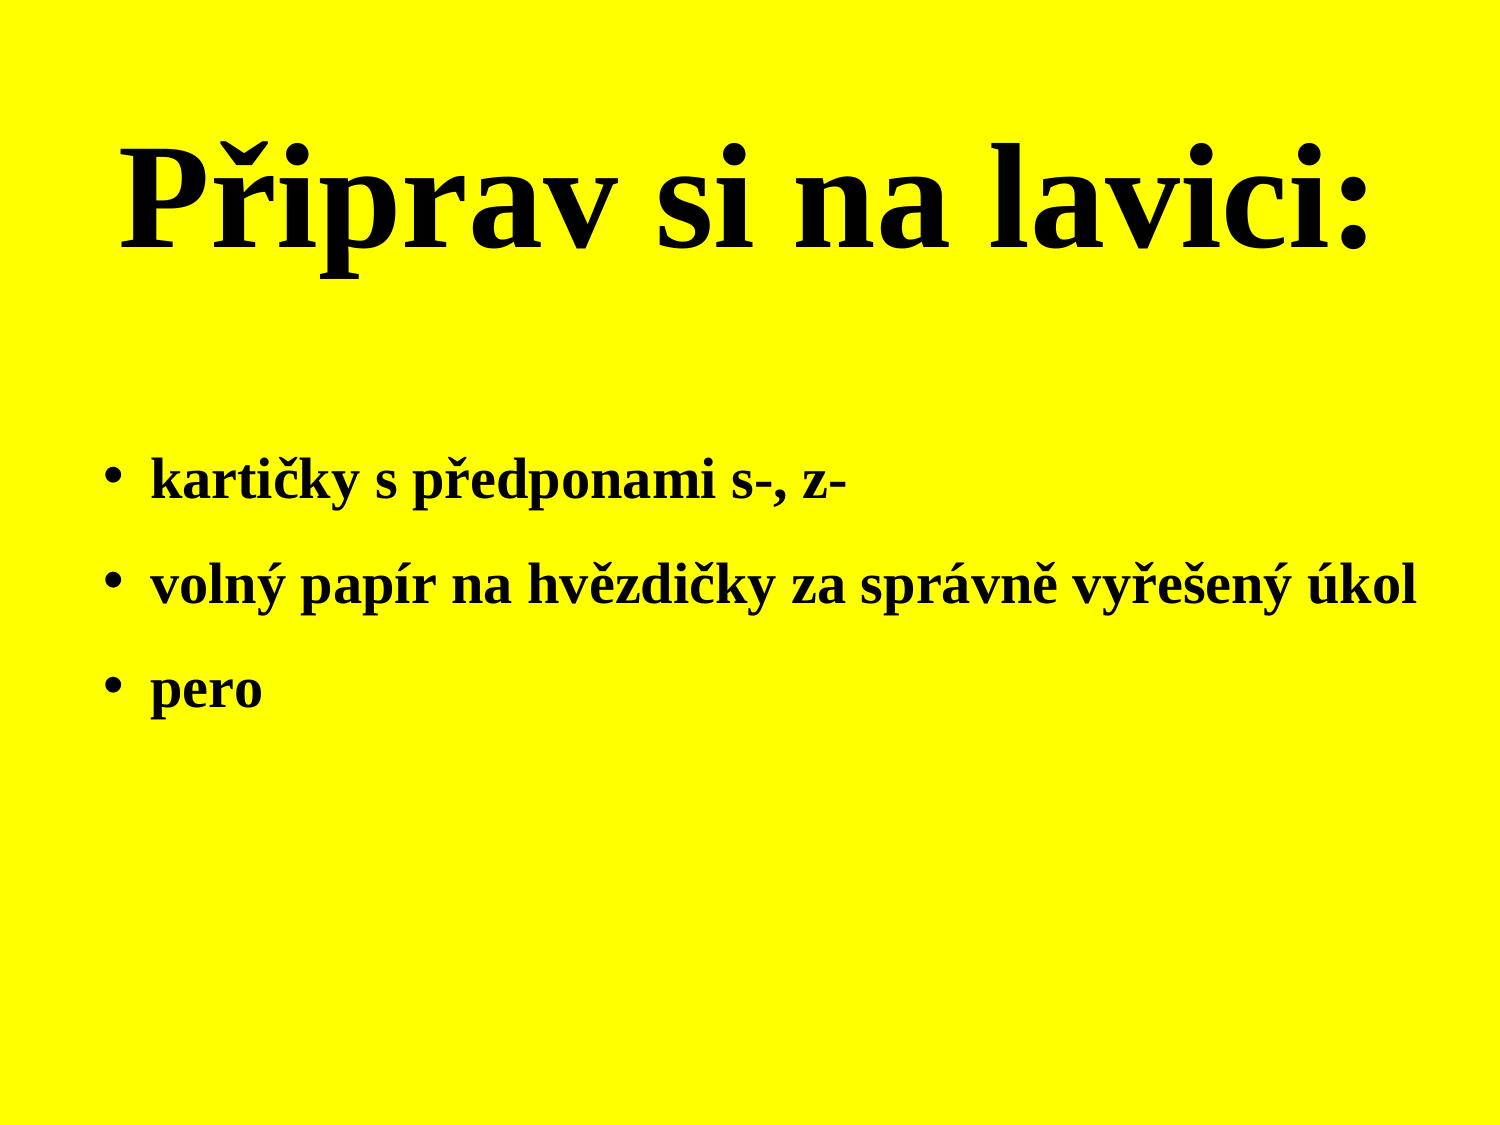

Připrav si na lavici:
kartičky s předponami s-, z-
volný papír na hvězdičky za správně vyřešený úkol
pero